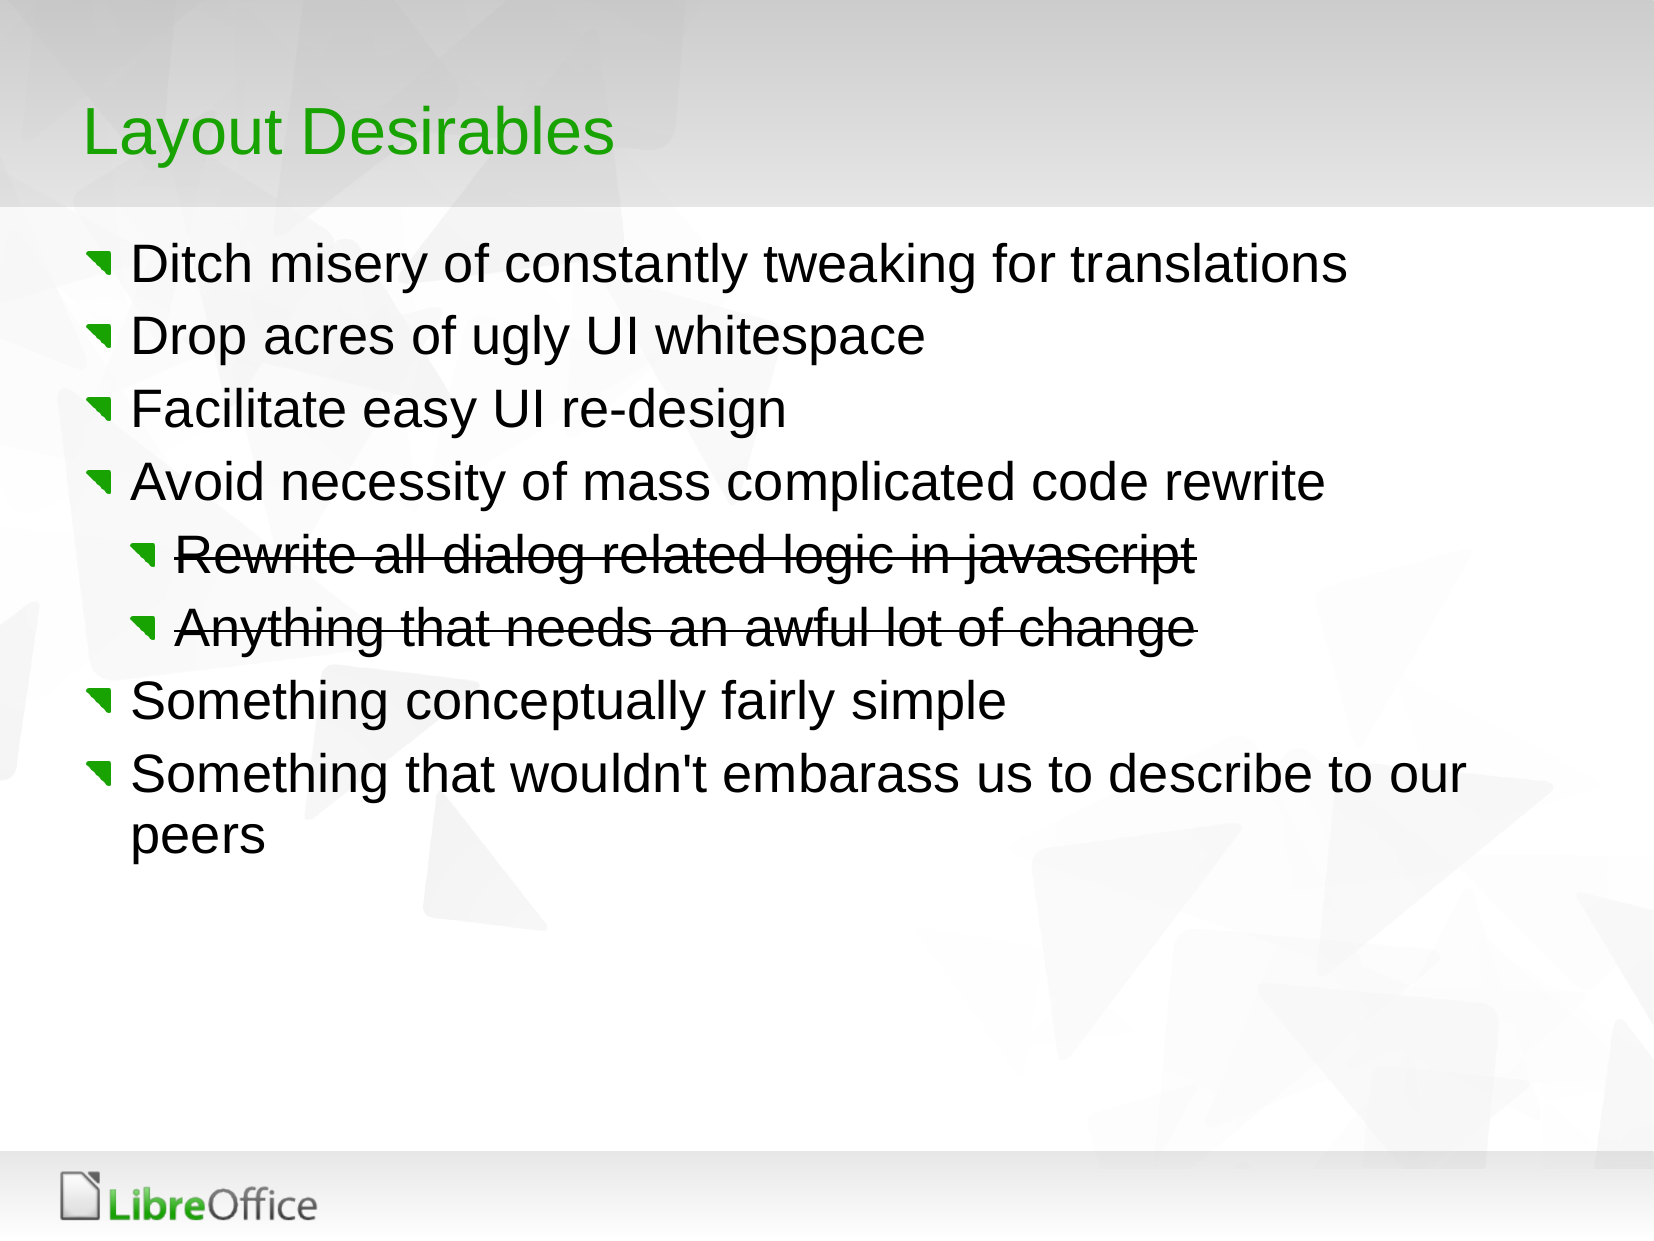

# Layout Desirables
Ditch misery of constantly tweaking for translations
Drop acres of ugly UI whitespace
Facilitate easy UI re-design
Avoid necessity of mass complicated code rewrite
Rewrite all dialog related logic in javascript
Anything that needs an awful lot of change
Something conceptually fairly simple
Something that wouldn't embarass us to describe to our peers